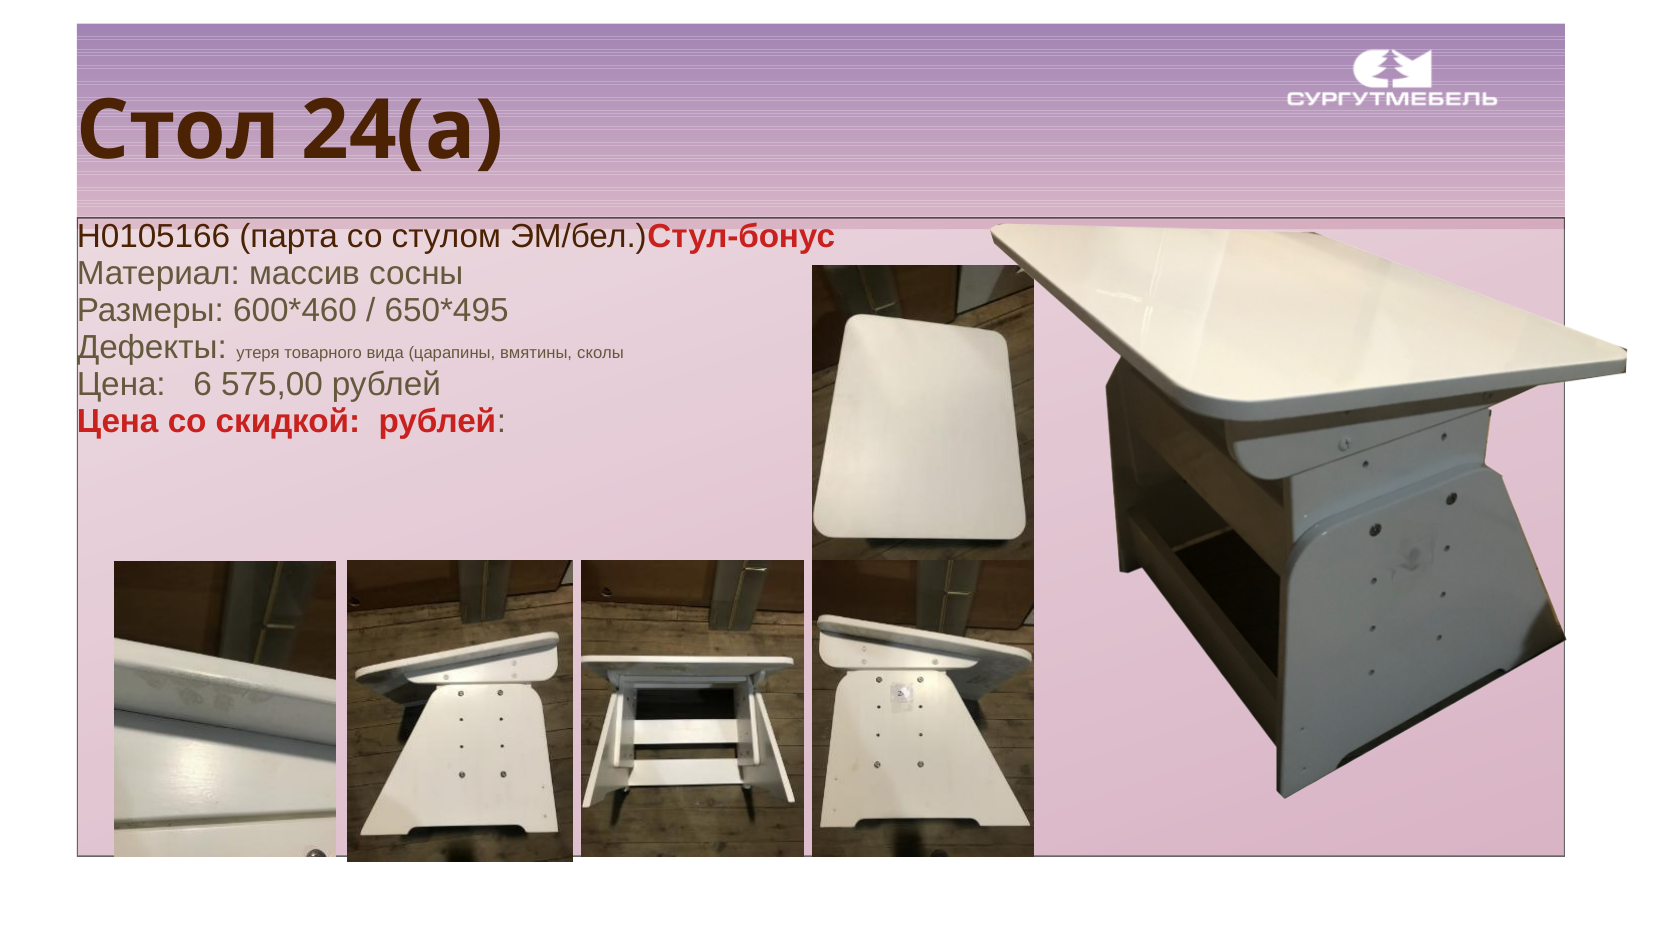

# Стол 24(а)
Н0105166 (парта со стулом ЭМ/бел.)Стул-бонус
Материал: массив сосны
Размеры: 600*460 / 650*495
Дефекты: утеря товарного вида (царапины, вмятины, сколы
Цена: 6 575,00 рублей
Цена со скидкой: рублей: